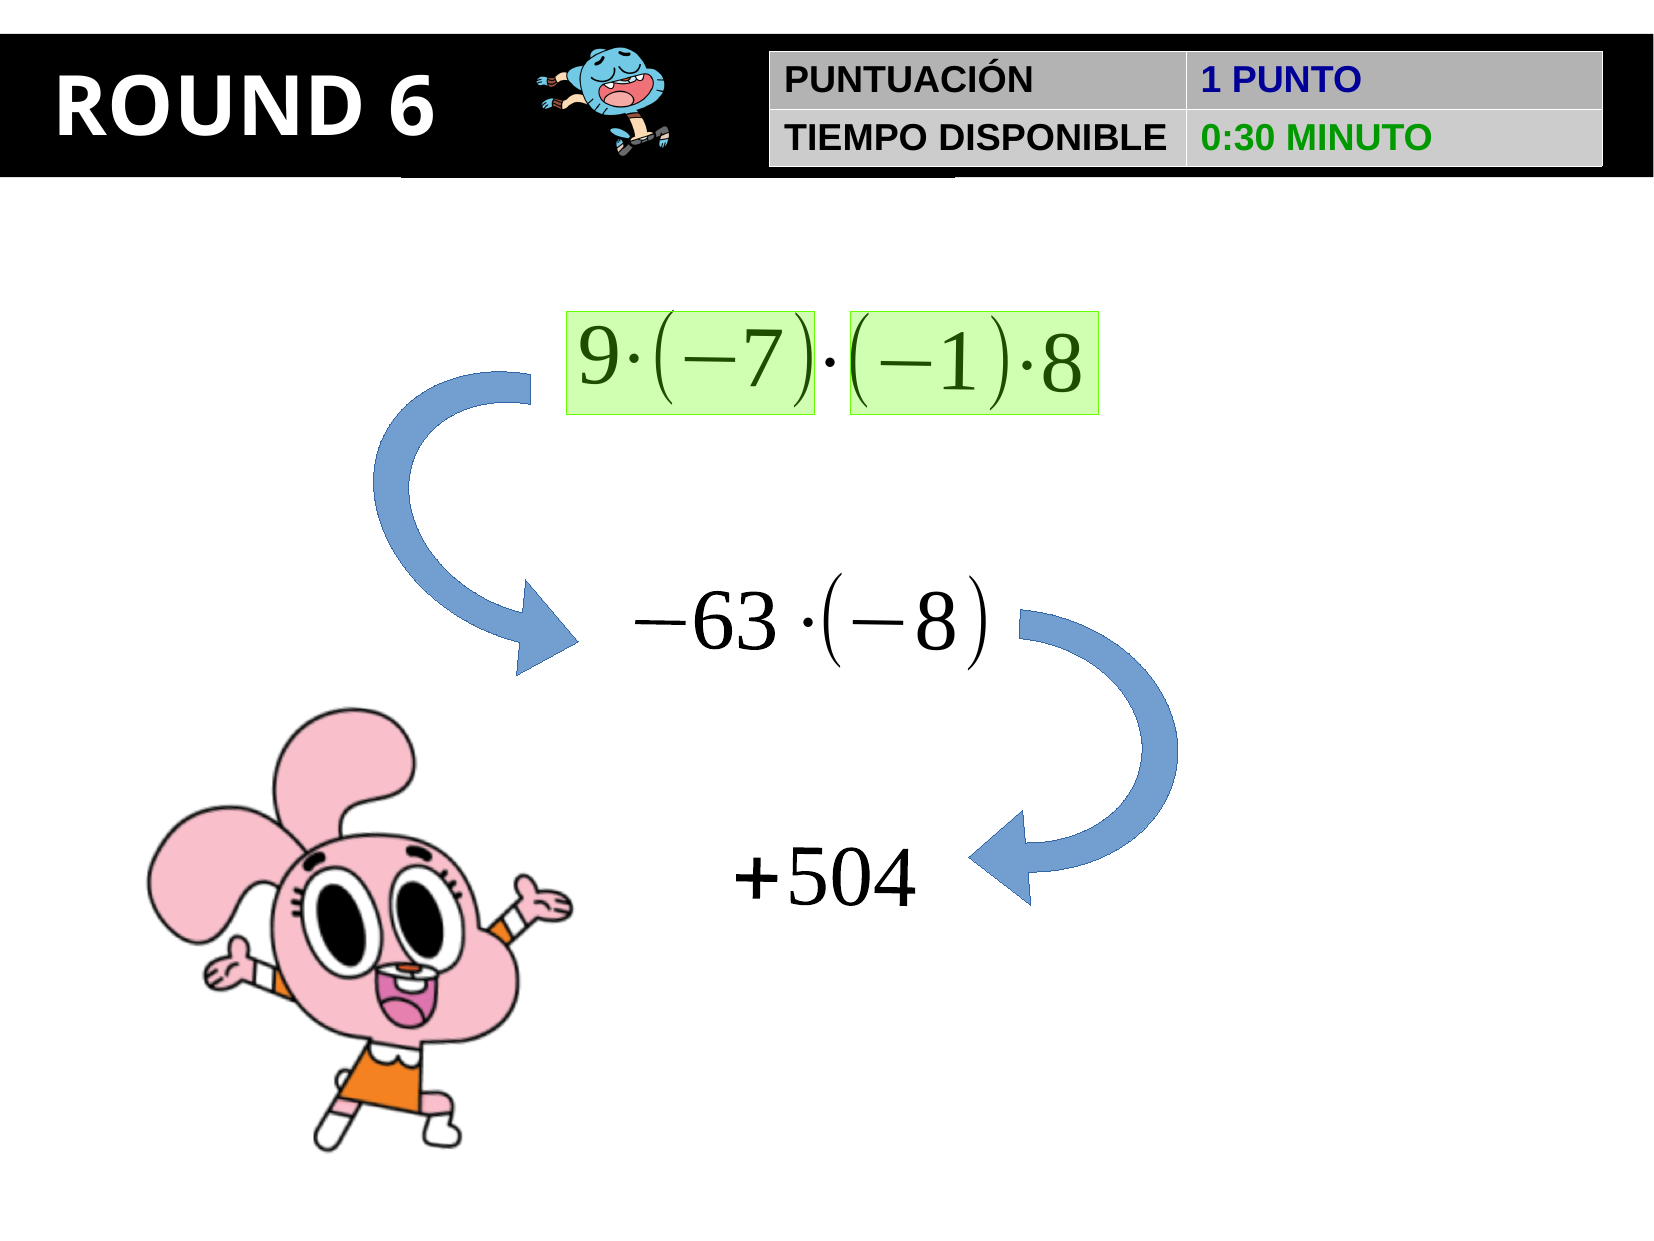

#
ROUND 6
| PUNTUACIÓN | 1 PUNTO |
| --- | --- |
| TIEMPO DISPONIBLE | 0:30 MINUTO |